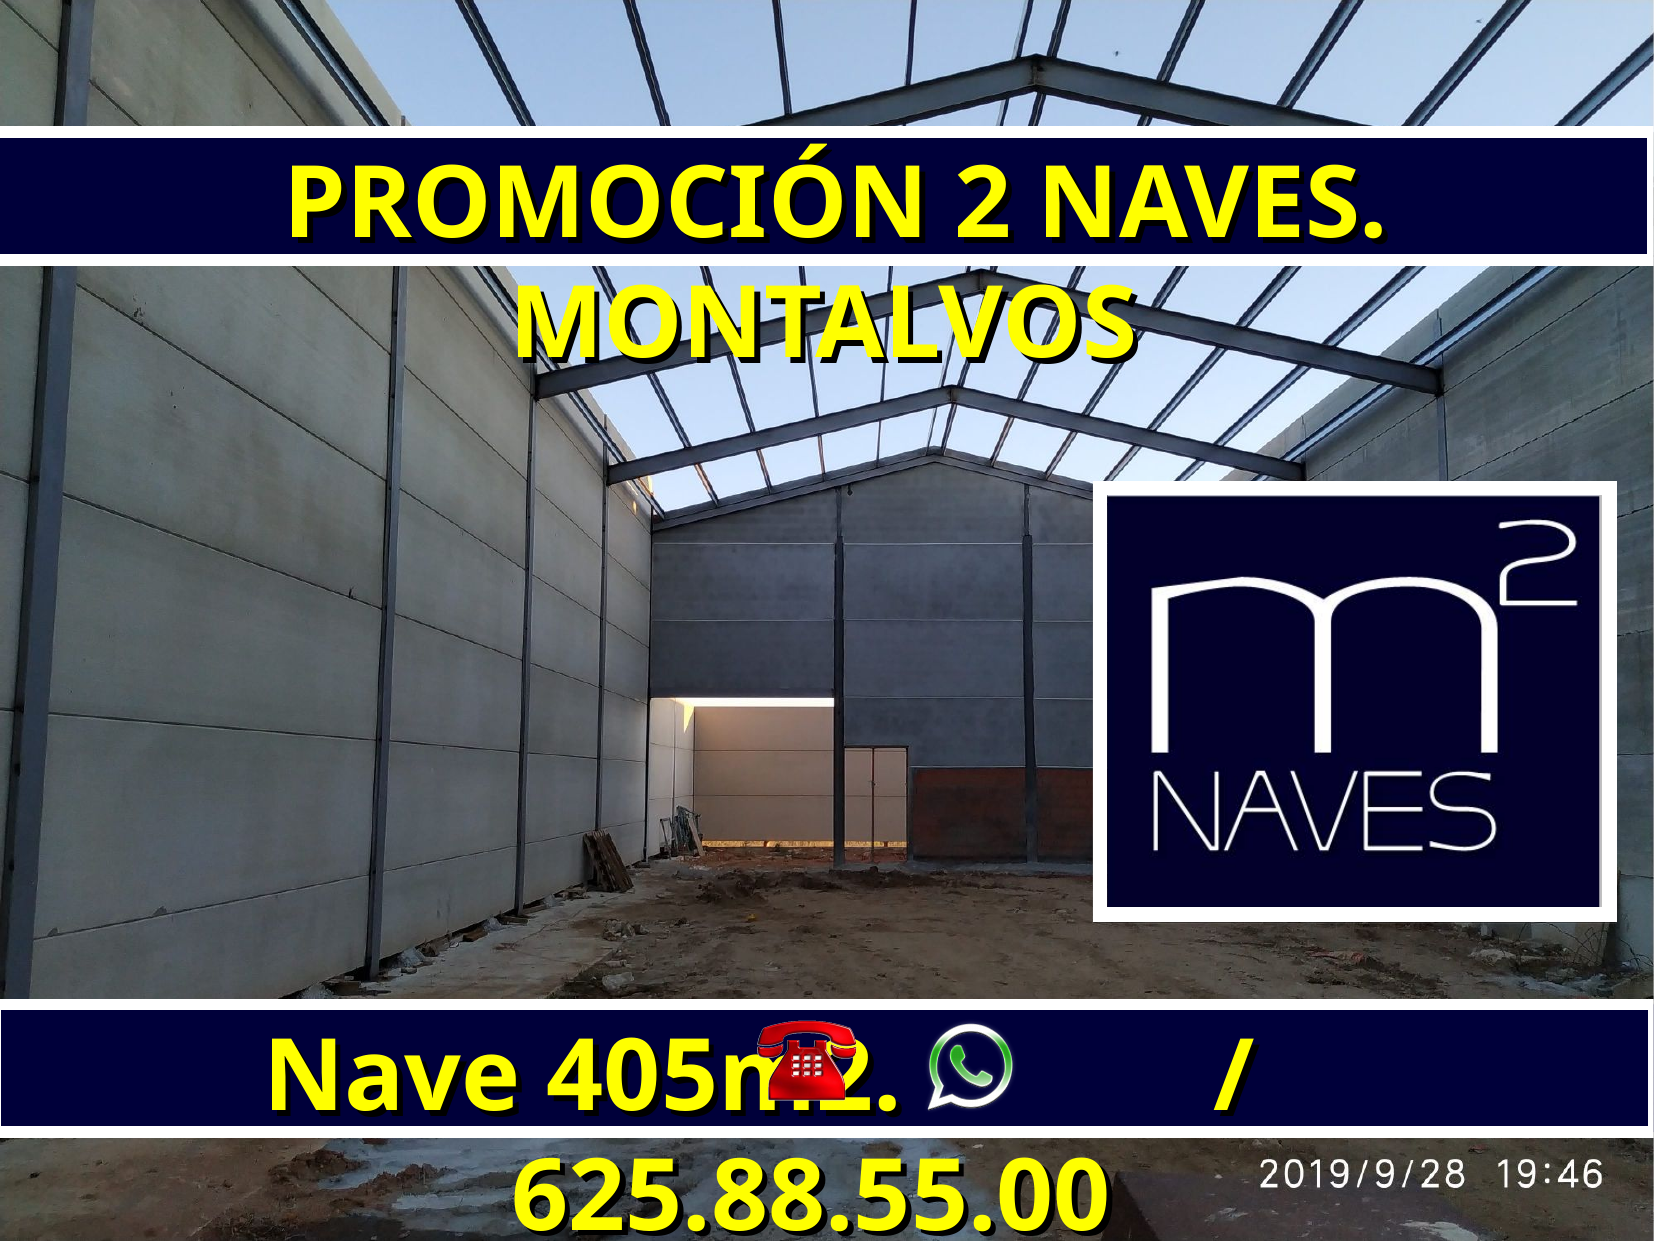

# PROMOCIÓN 2 NAVES. MONTALVOS
 Nave 405m2. / 625.88.55.00